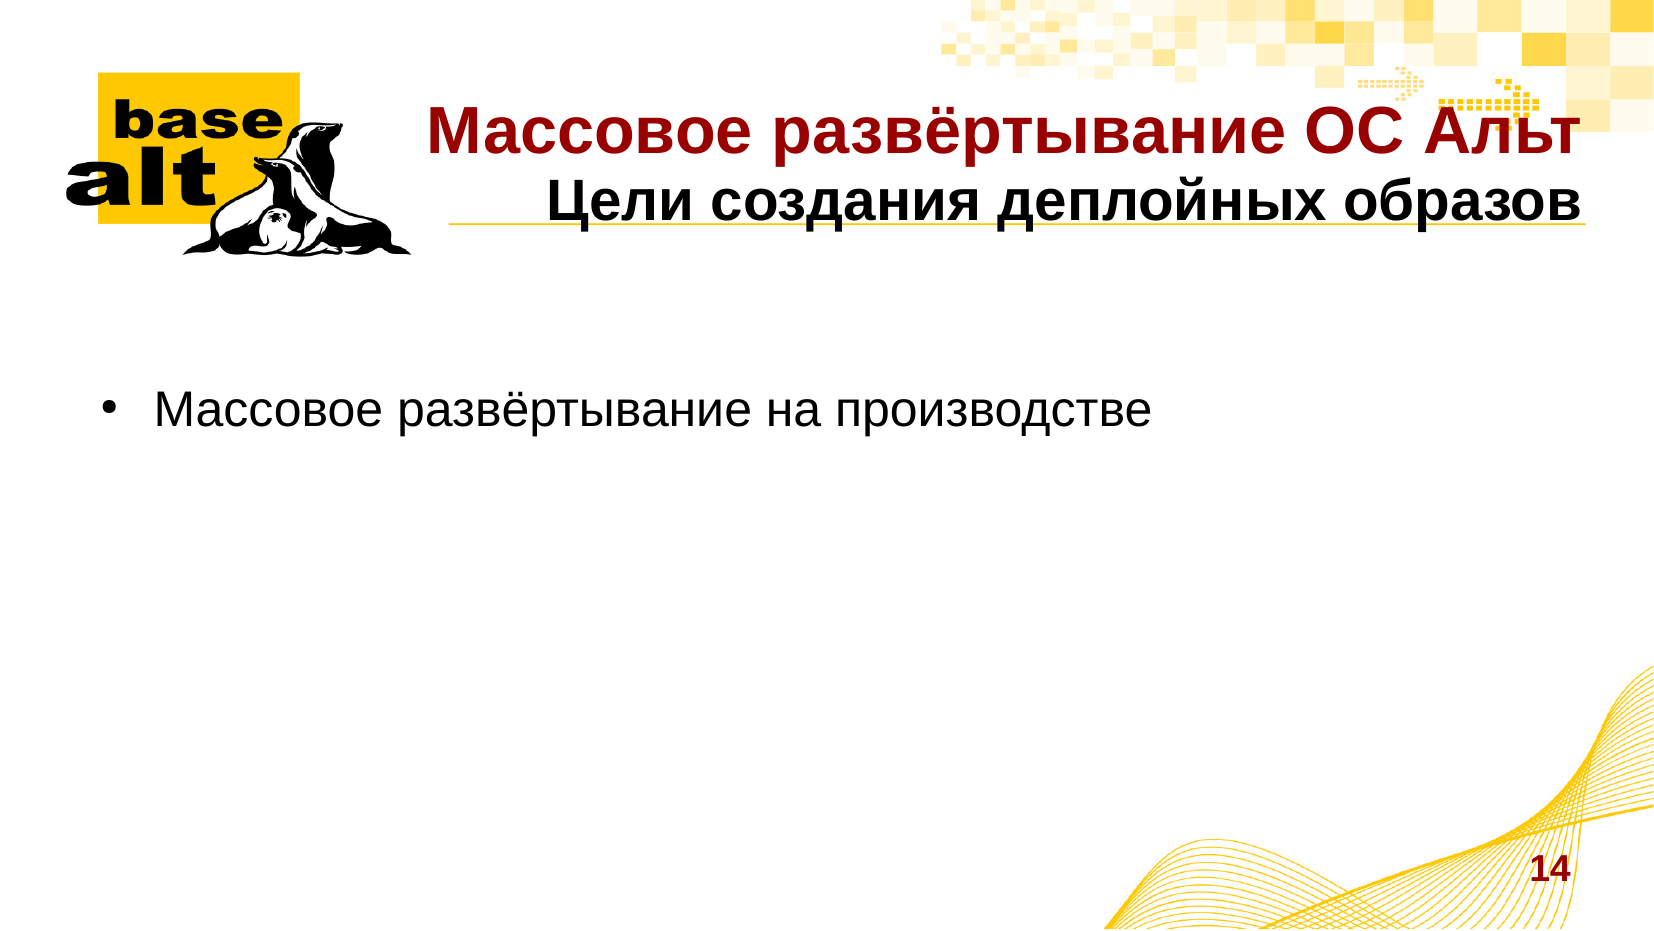

# Массовое развёртывание ОС Альт Цели создания деплойных образов
Массовое развёртывание на производстве
14